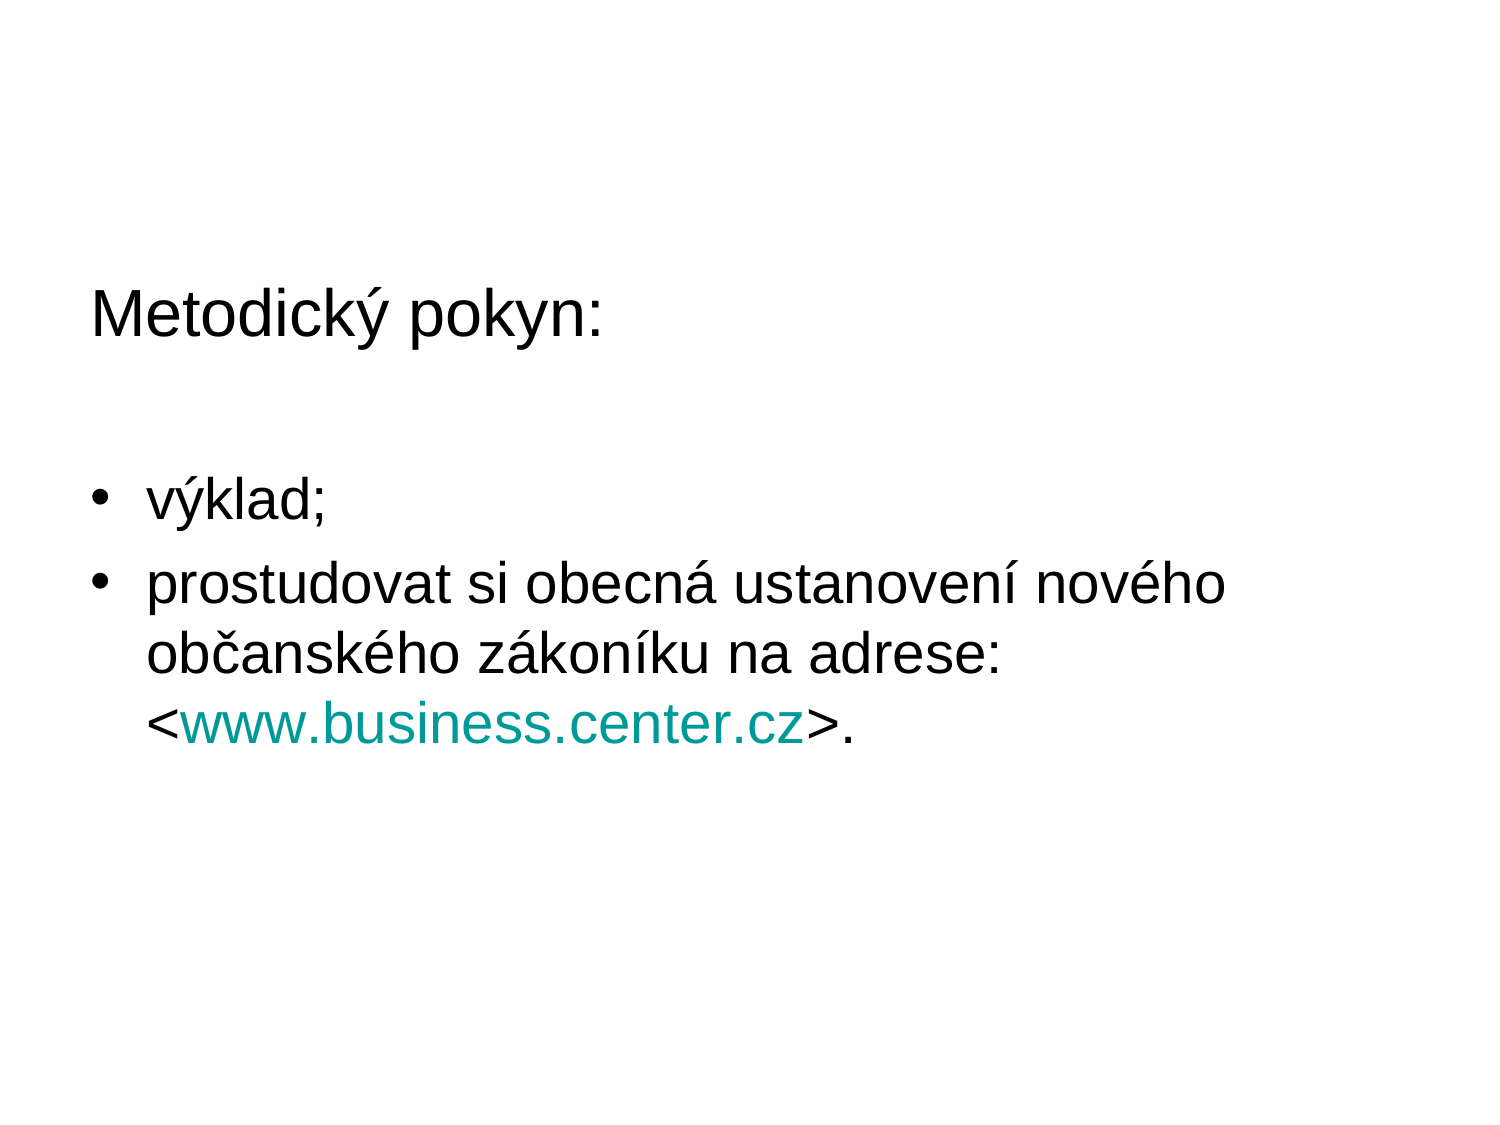

# Metodický pokyn:
výklad;
prostudovat si obecná ustanovení nového občanského zákoníku na adrese:
<www.business.center.cz>.